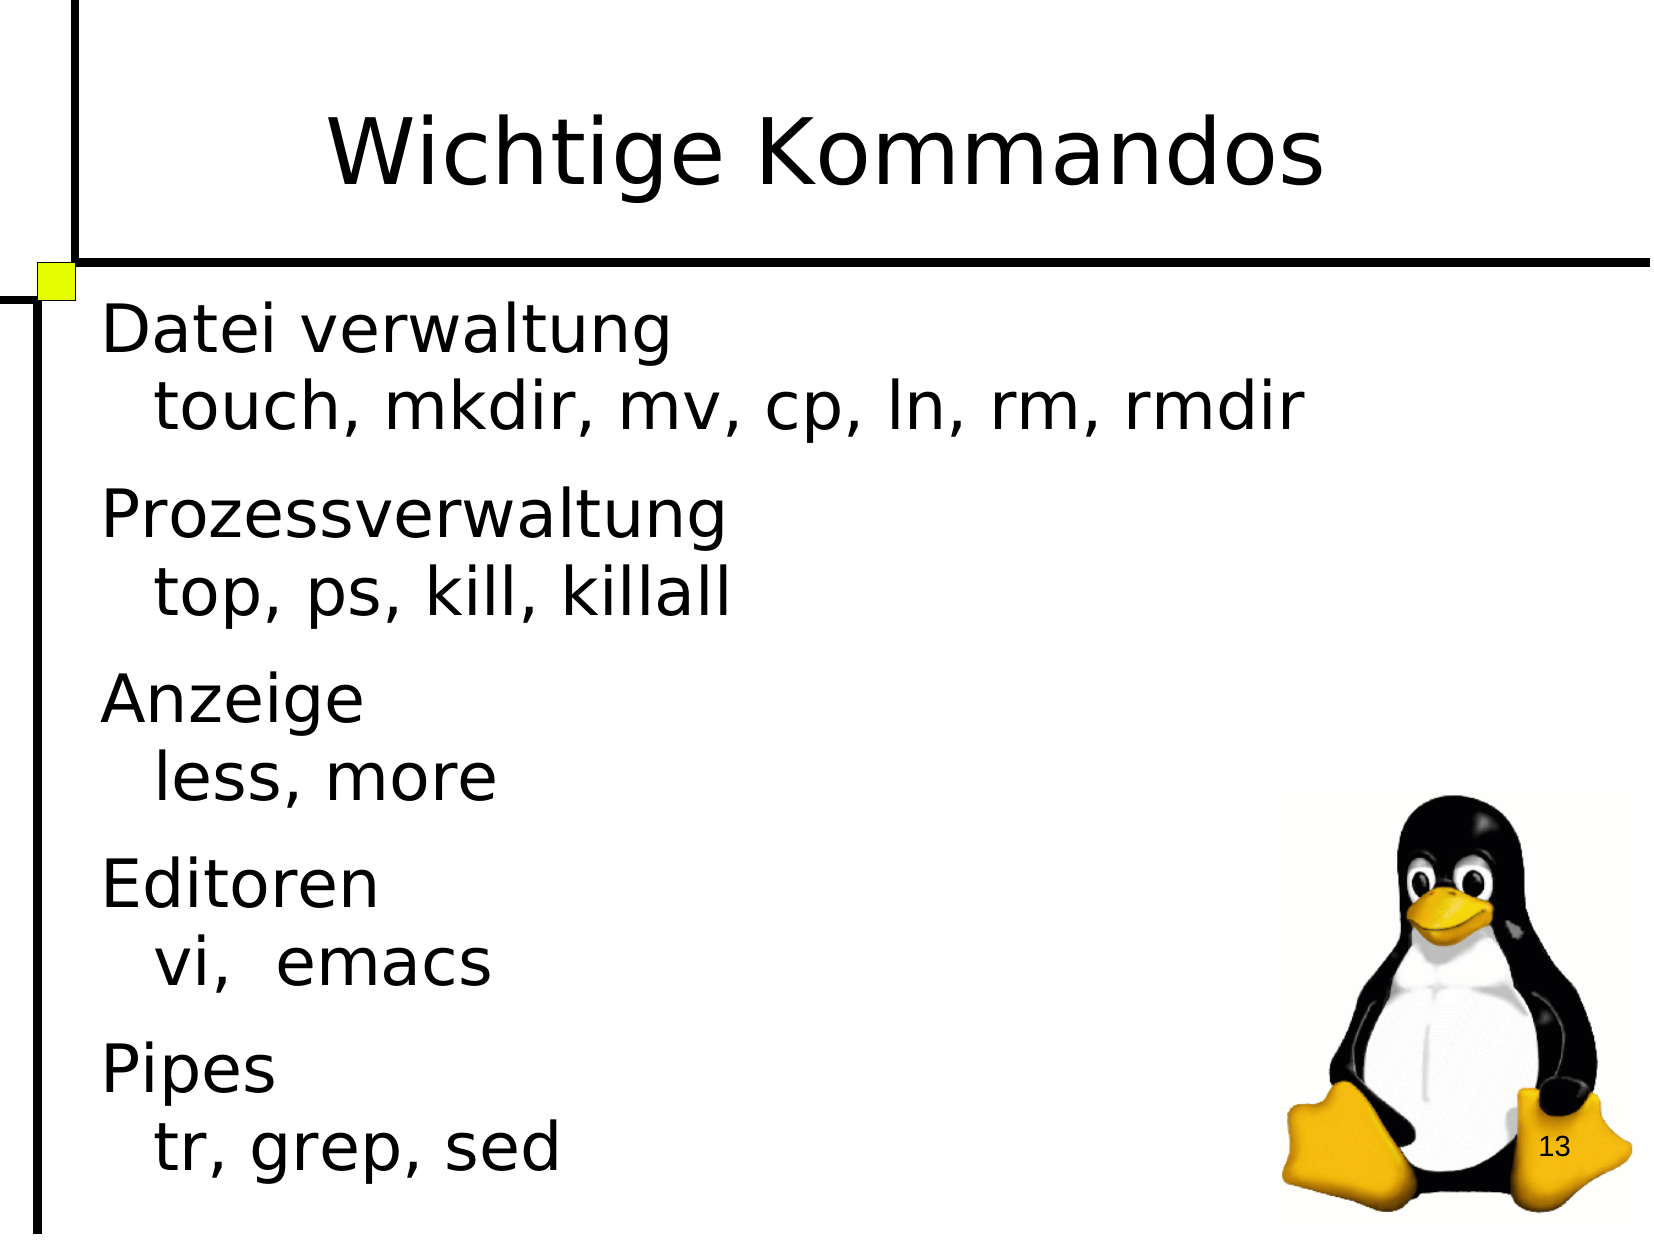

# Wichtige Kommandos
Datei verwaltung
touch, mkdir, mv, cp, ln, rm, rmdir
Prozessverwaltung
top, ps, kill, killall
Anzeige
less, more
Editoren
vi, emacs
Pipes
tr, grep, sed
13